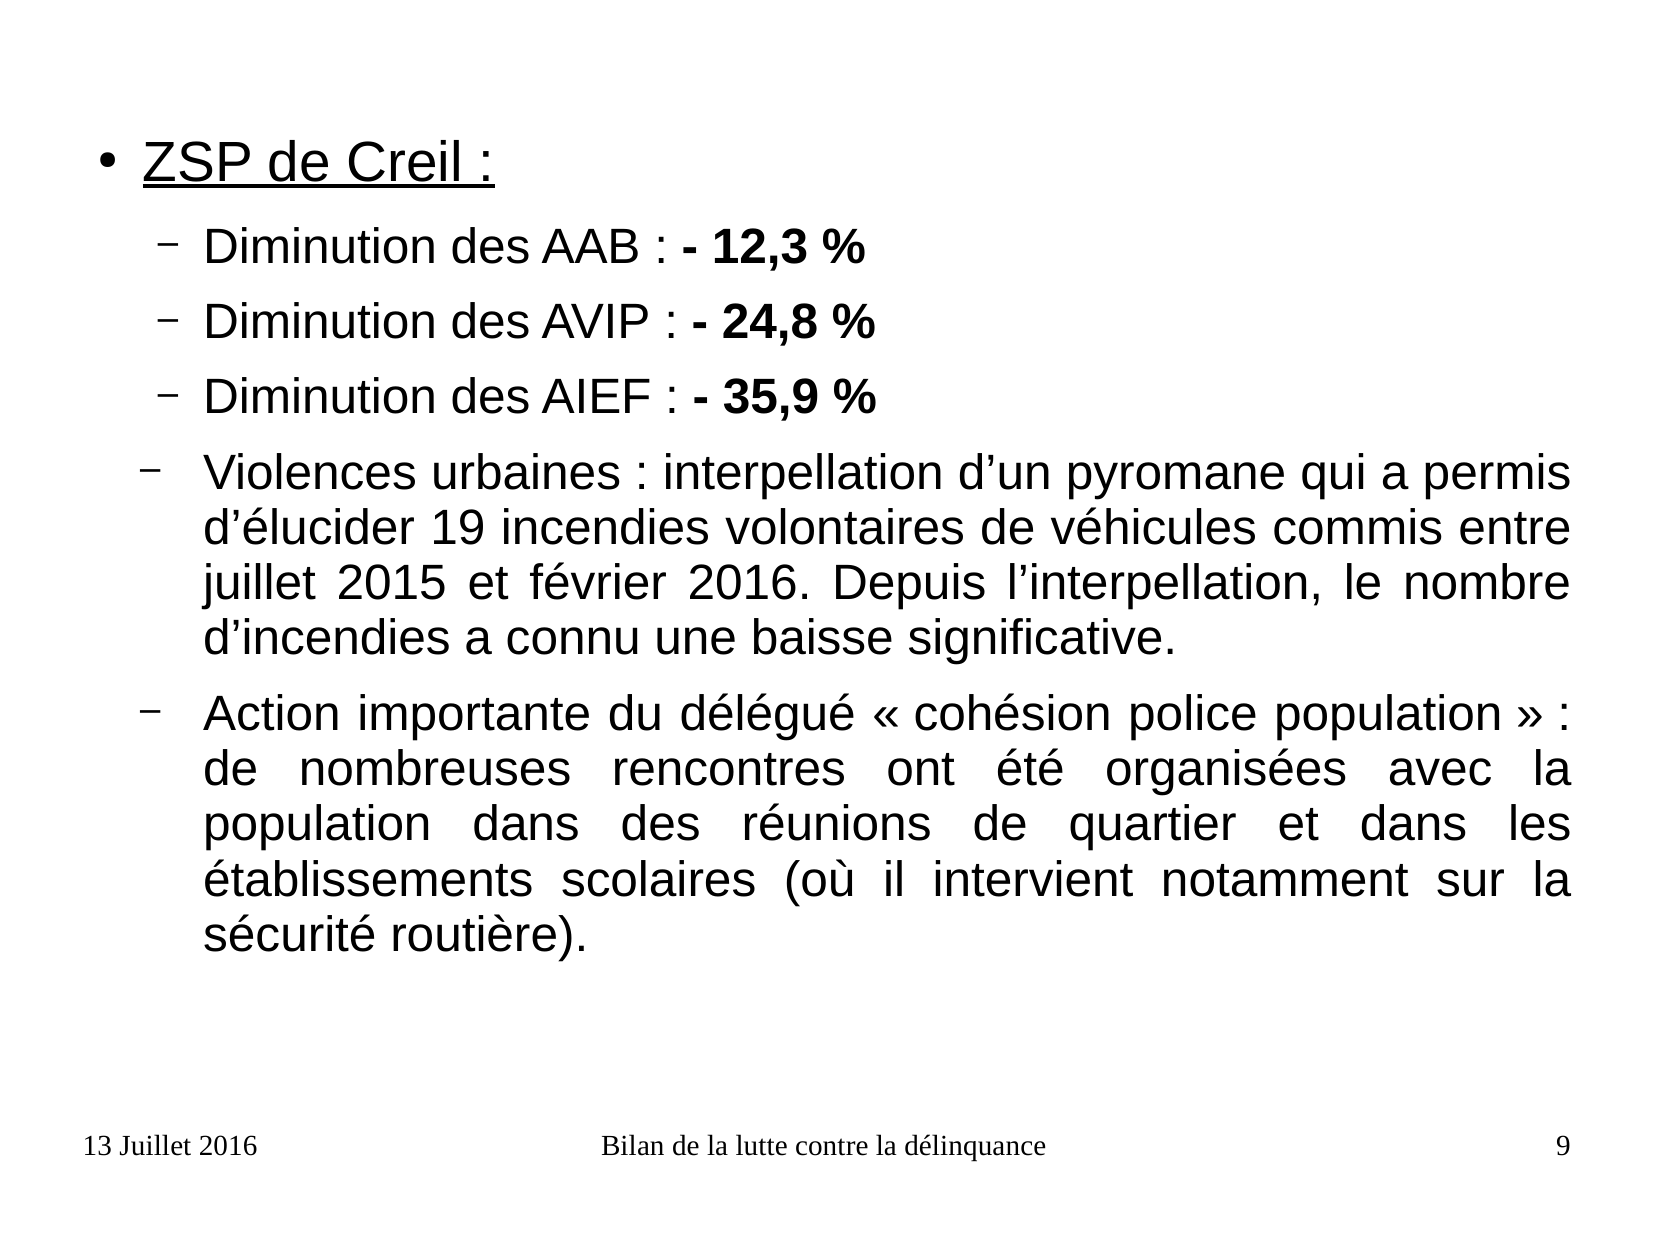

# ZSP de Creil :
Diminution des AAB : - 12,3 %
Diminution des AVIP : - 24,8 %
Diminution des AIEF : - 35,9 %
Violences urbaines : interpellation d’un pyromane qui a permis d’élucider 19 incendies volontaires de véhicules commis entre juillet 2015 et février 2016. Depuis l’interpellation, le nombre d’incendies a connu une baisse significative.
Action importante du délégué « cohésion police population » : de nombreuses rencontres ont été organisées avec la population dans des réunions de quartier et dans les établissements scolaires (où il intervient notamment sur la sécurité routière).
13 Juillet 2016
Bilan de la lutte contre la délinquance
9